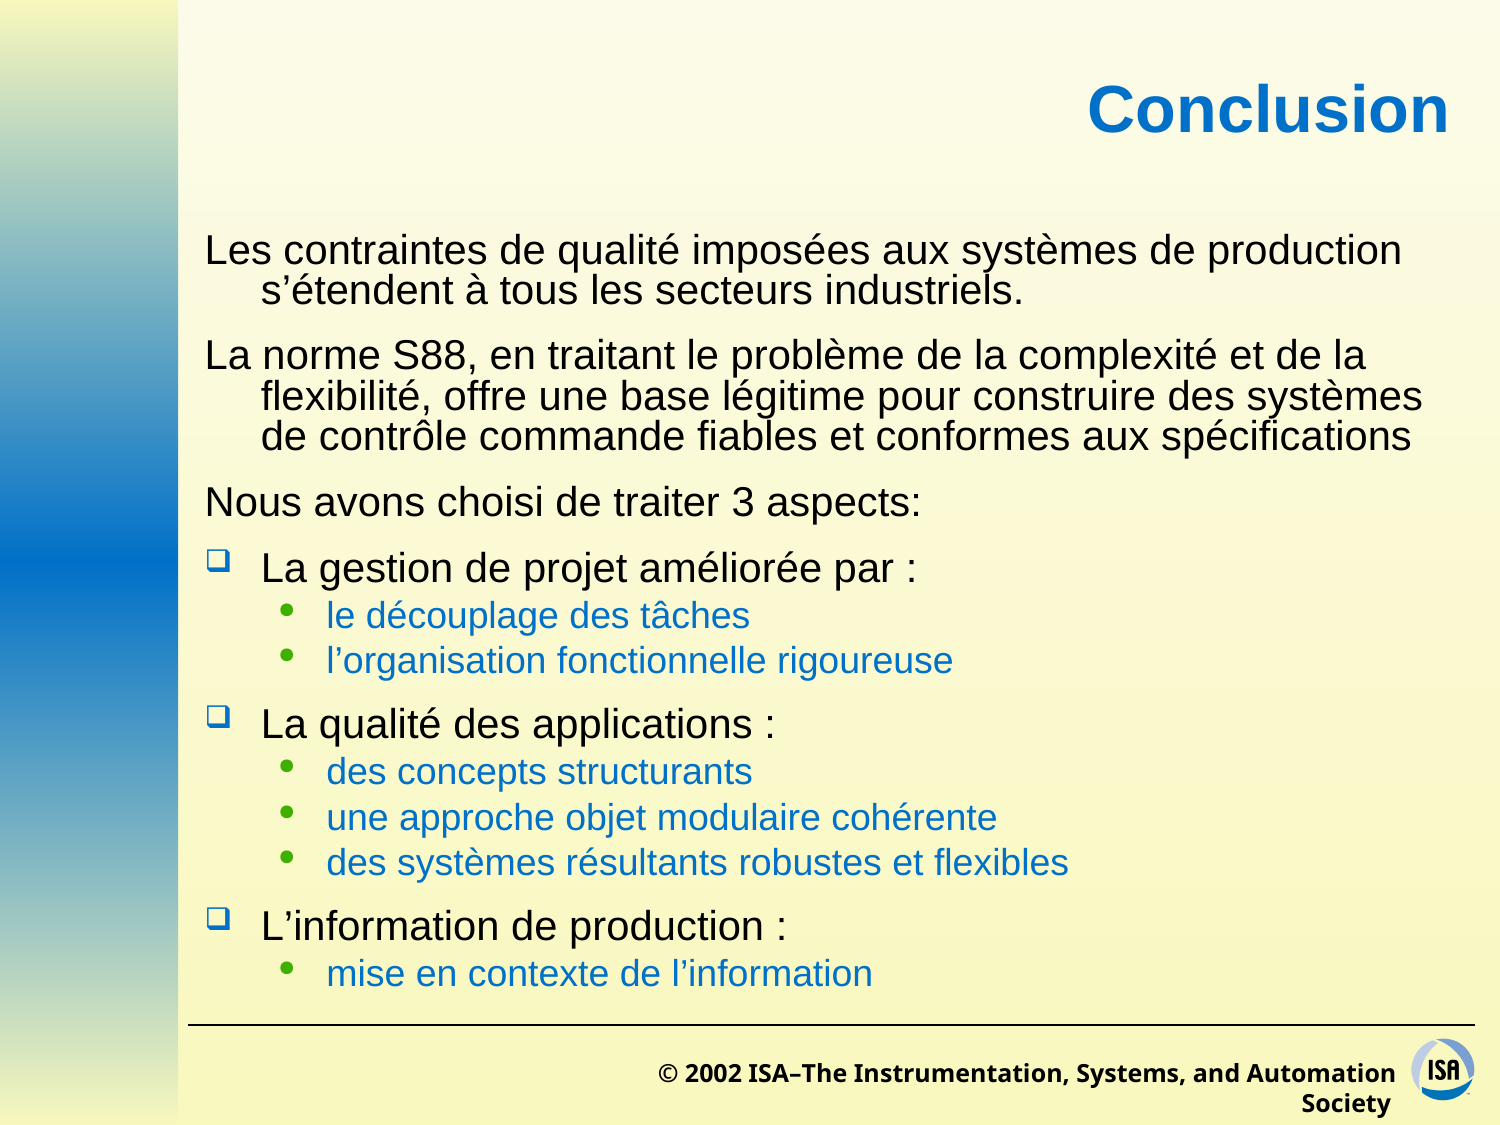

# Conclusion
Les contraintes de qualité imposées aux systèmes de production s’étendent à tous les secteurs industriels.
La norme S88, en traitant le problème de la complexité et de la flexibilité, offre une base légitime pour construire des systèmes de contrôle commande fiables et conformes aux spécifications
Nous avons choisi de traiter 3 aspects:
La gestion de projet améliorée par :
le découplage des tâches
l’organisation fonctionnelle rigoureuse
La qualité des applications :
des concepts structurants
une approche objet modulaire cohérente
des systèmes résultants robustes et flexibles
L’information de production :
mise en contexte de l’information